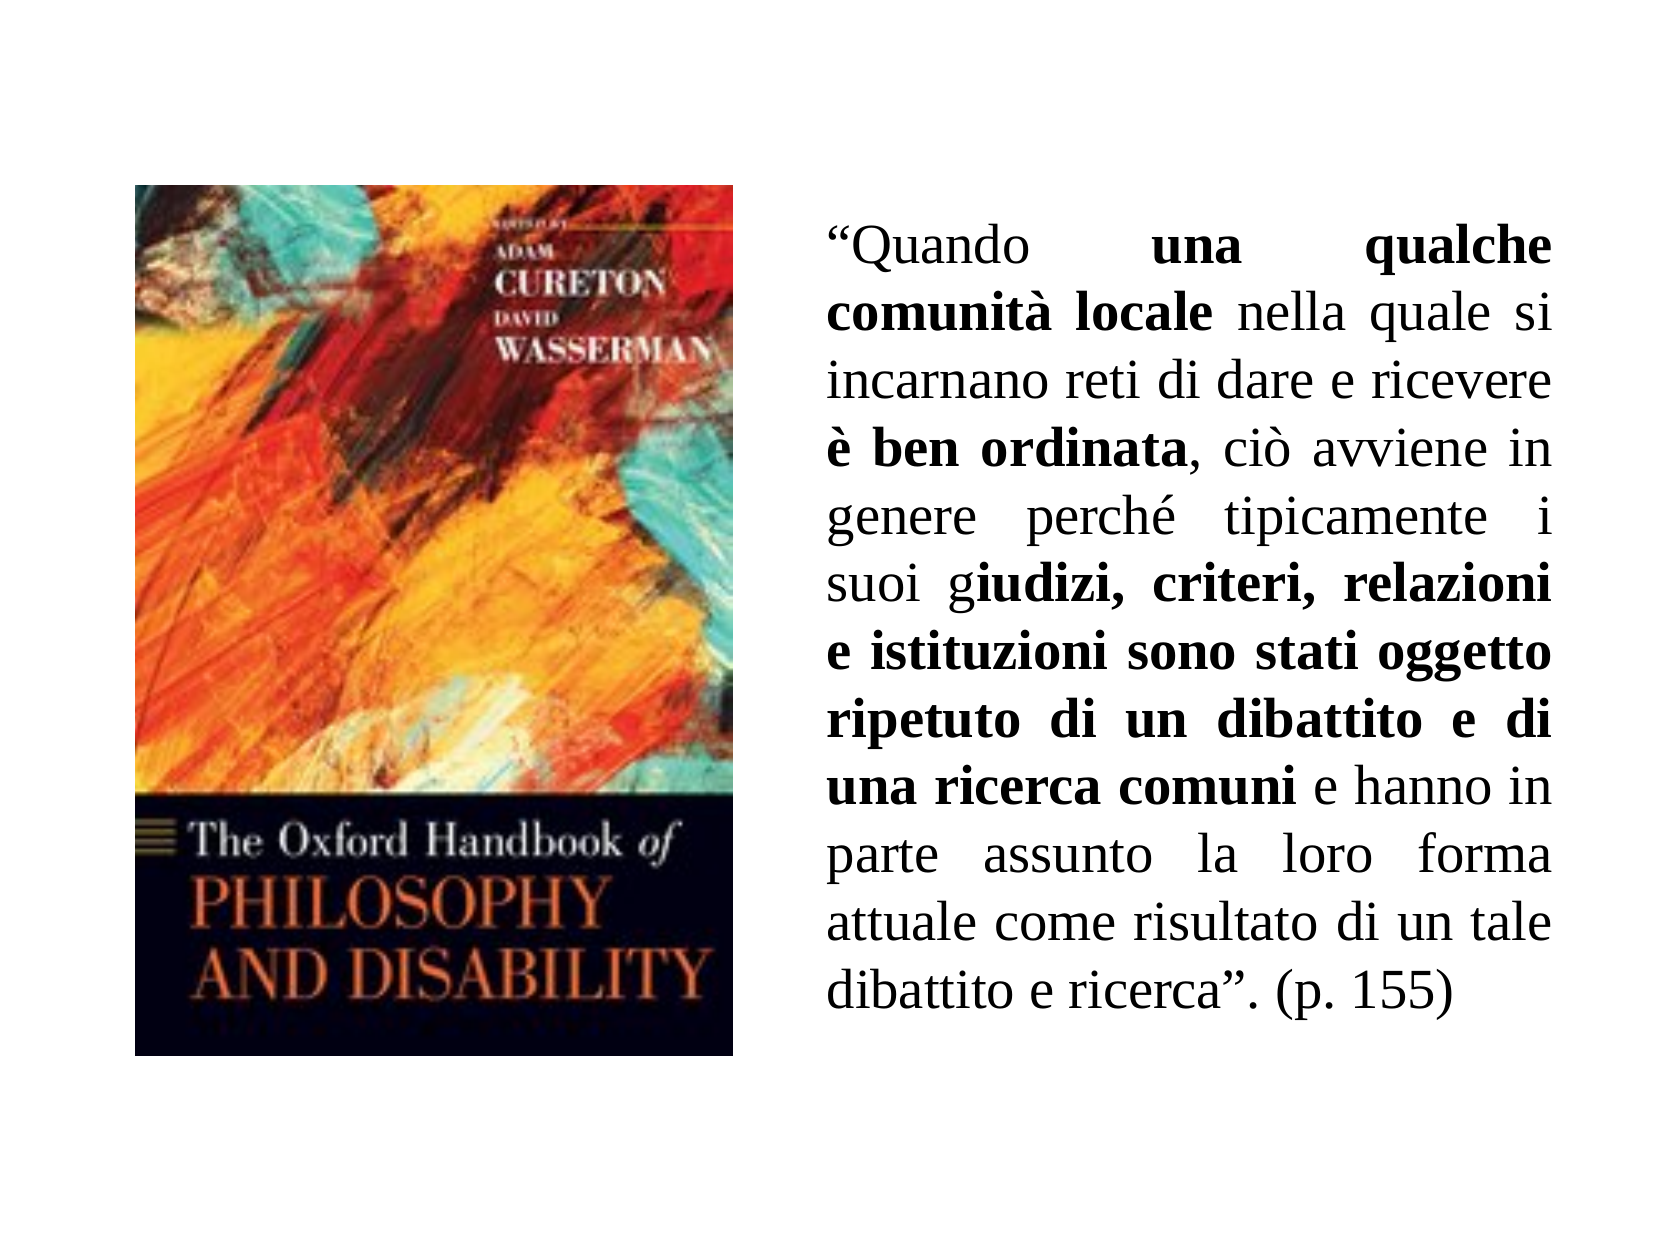

“Quando una qualche comunità locale nella quale si incarnano reti di dare e ricevere è ben ordinata, ciò avviene in genere perché tipicamente i suoi giudizi, criteri, relazioni e istituzioni sono stati oggetto ripetuto di un dibattito e di una ricerca comuni e hanno in parte assunto la loro forma attuale come risultato di un tale dibattito e ricerca”. (p. 155)
#